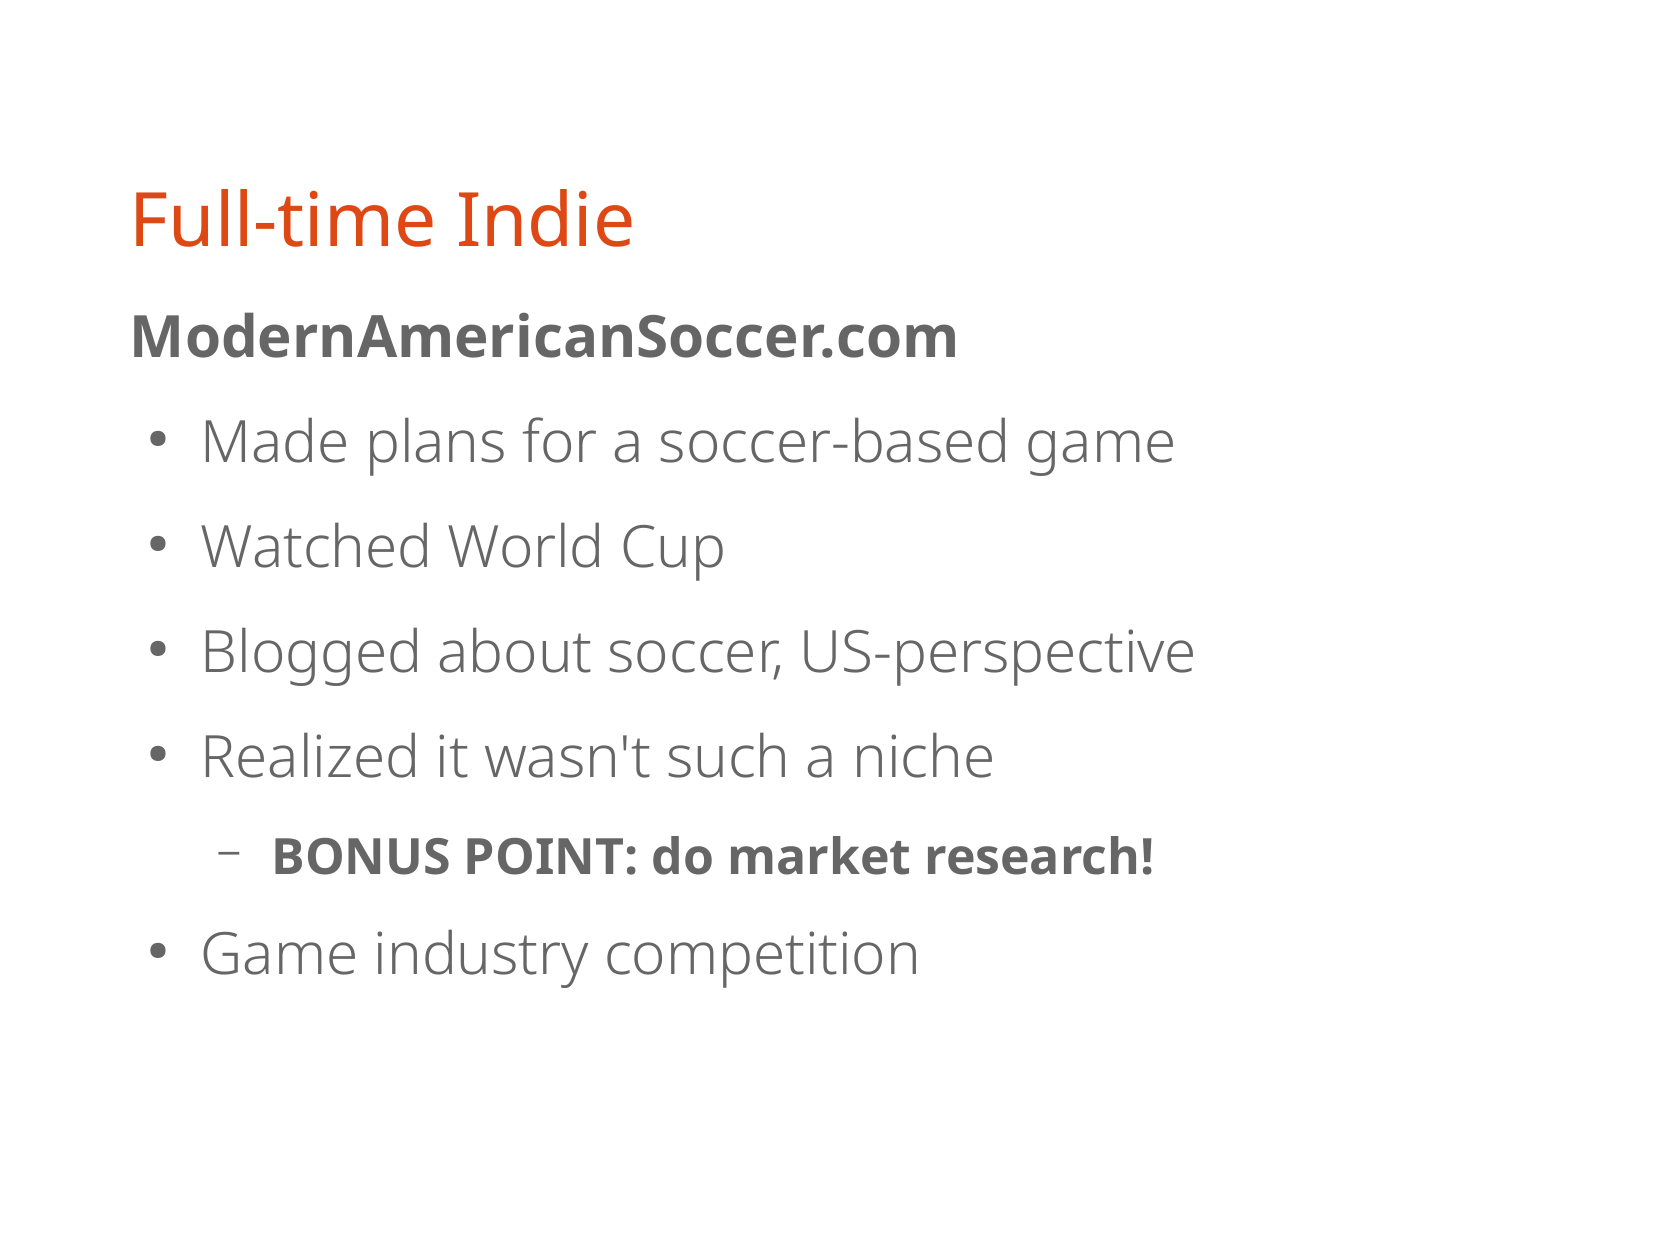

# Full-time Indie
ModernAmericanSoccer.com
Made plans for a soccer-based game
Watched World Cup
Blogged about soccer, US-perspective
Realized it wasn't such a niche
BONUS POINT: do market research!
Game industry competition